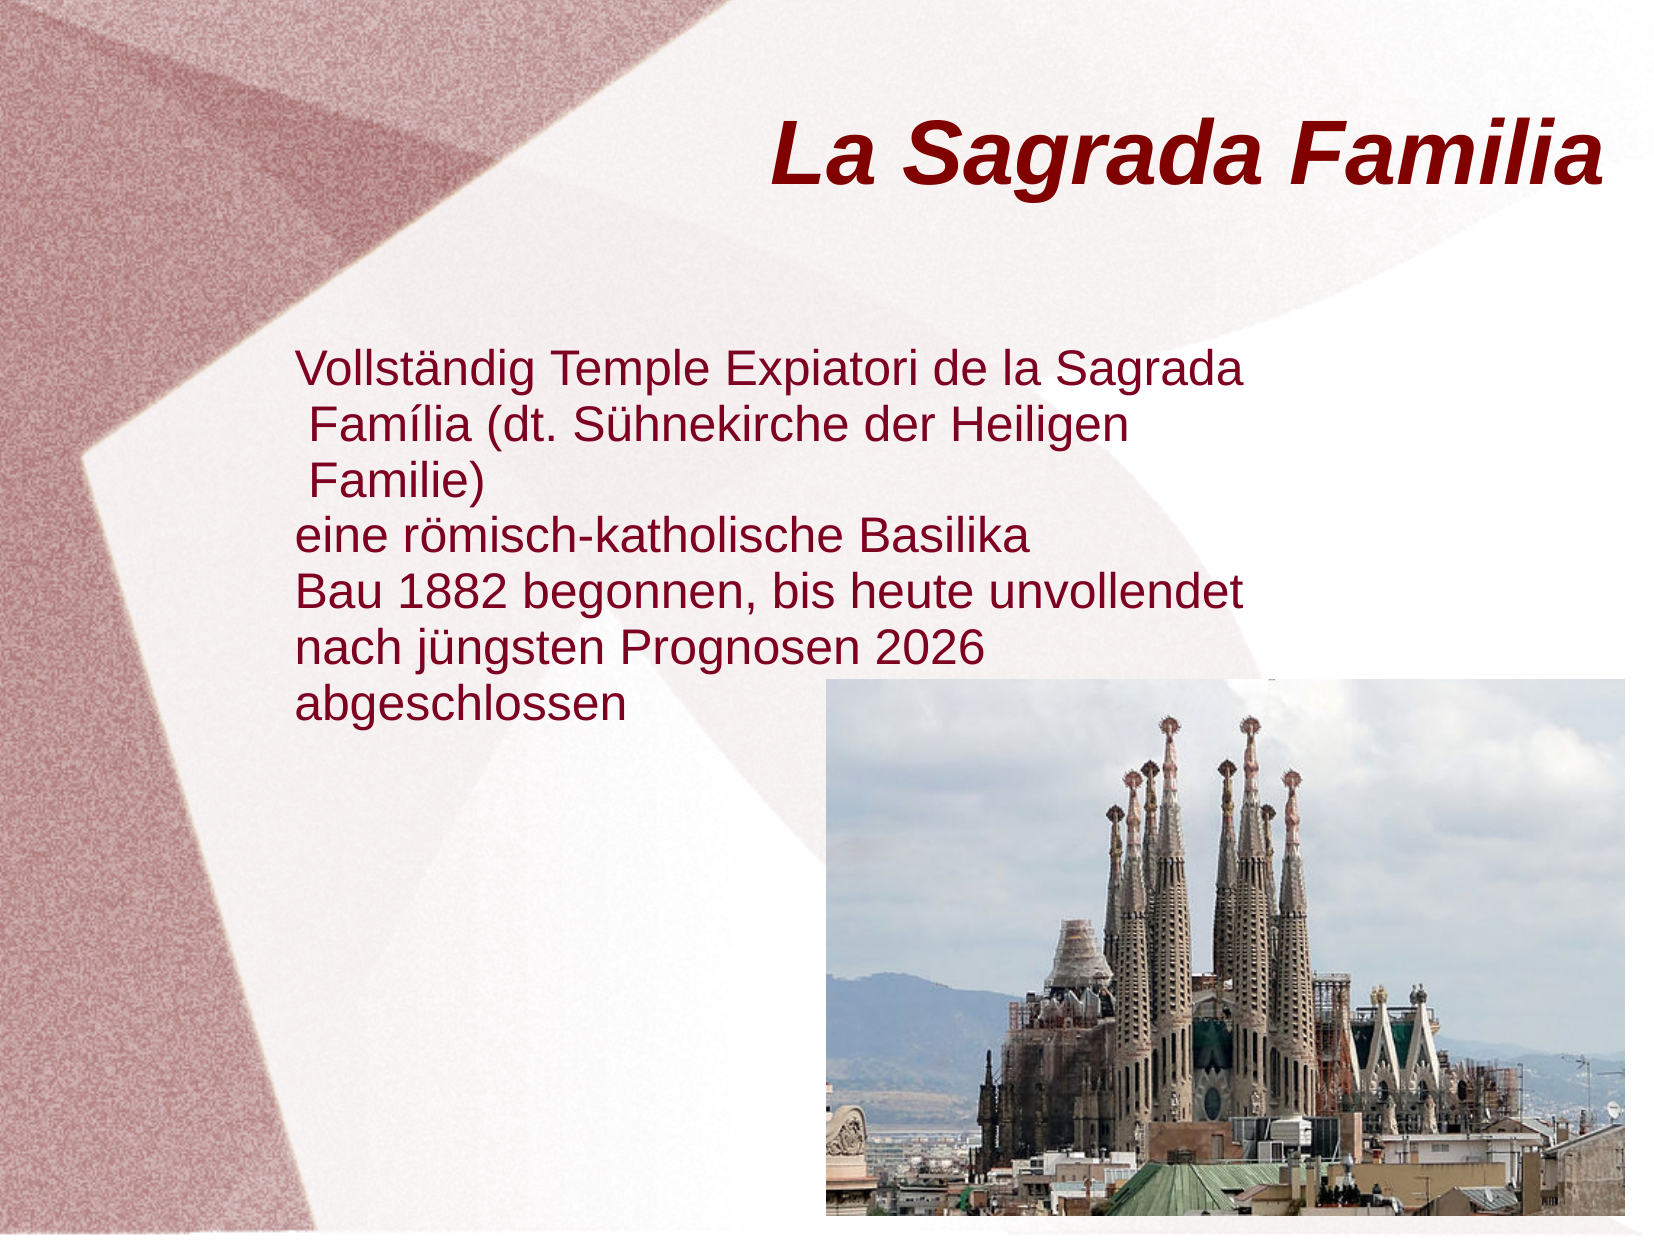

# La Sagrada Familia
 Vollständig Temple Expiatori de la Sagrada Família (dt. Sühnekirche der Heiligen Familie)
 eine römisch-katholische Basilika
 Bau 1882 begonnen, bis heute unvollendet
 nach jüngsten Prognosen 2026 abgeschlossen